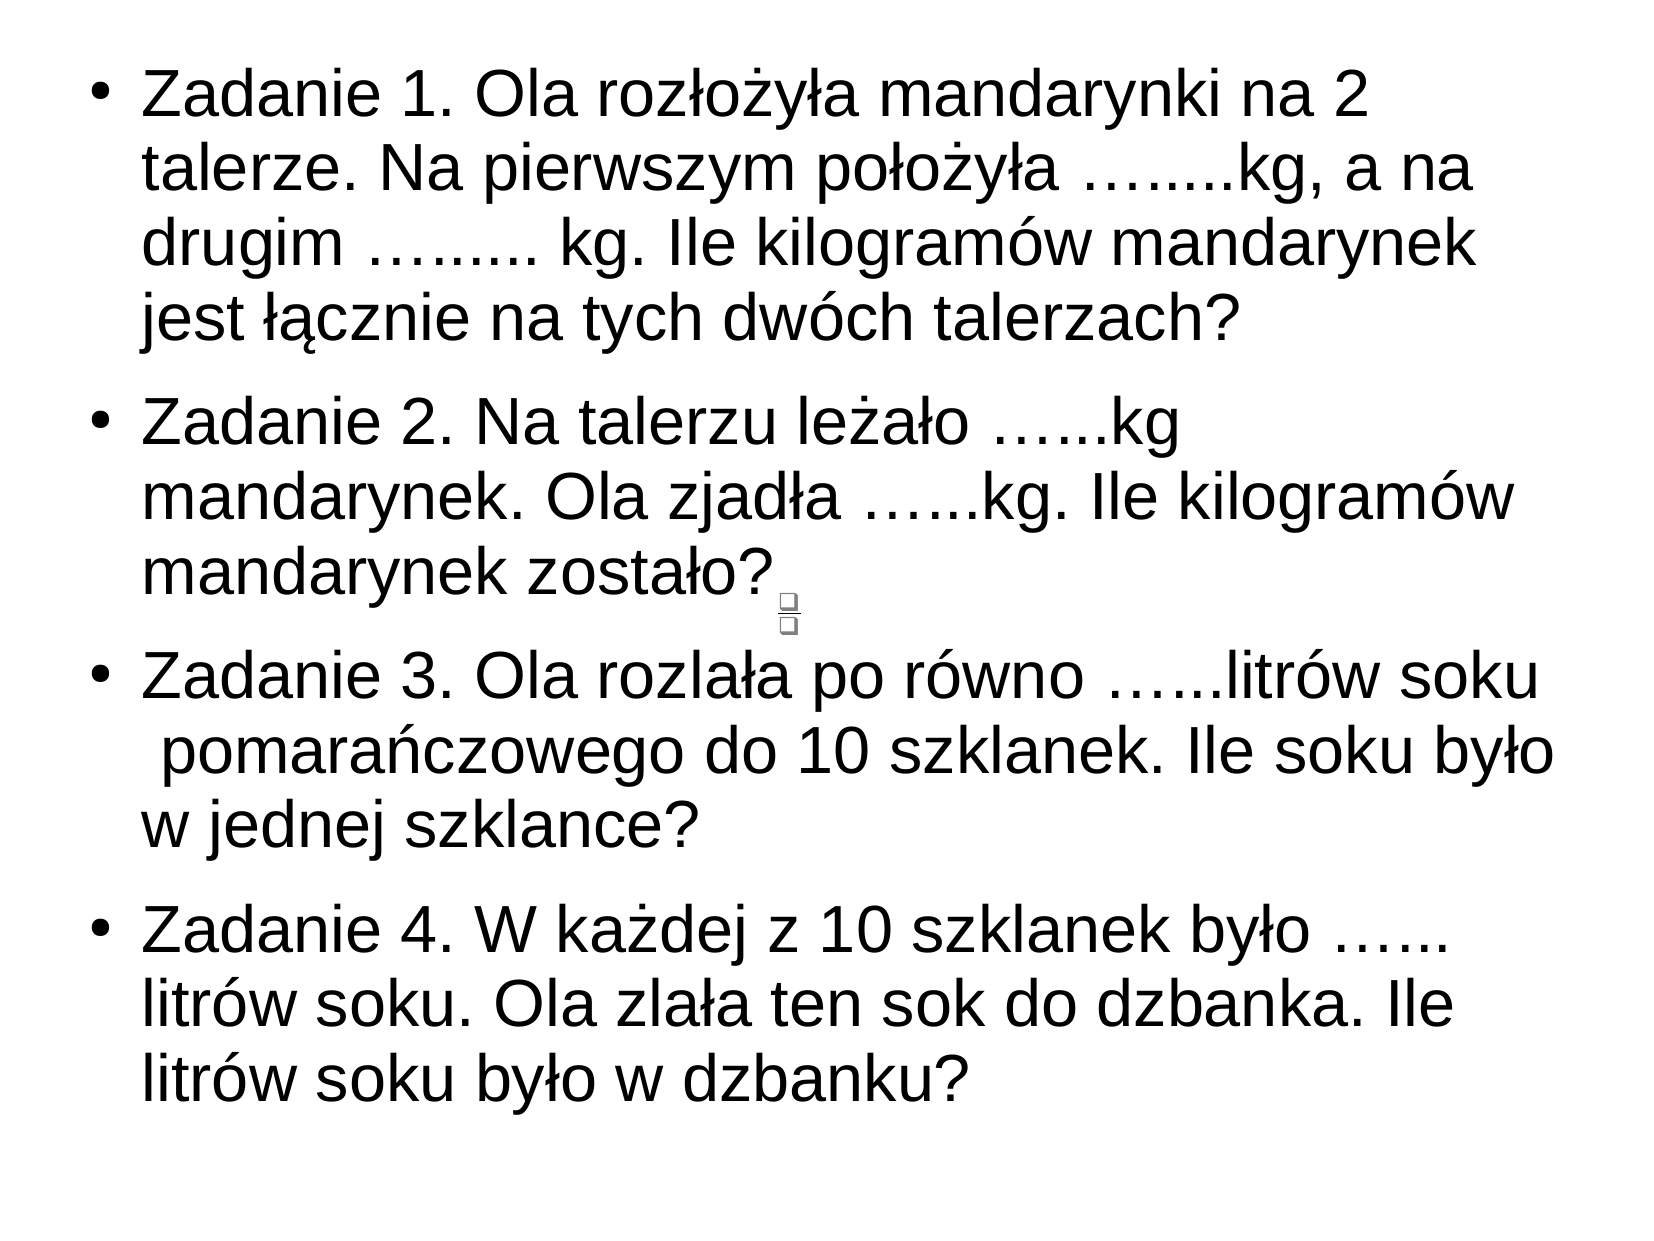

# Zadanie 1. Ola rozłożyła mandarynki na 2 talerze. Na pierwszym położyła ….....kg, a na drugim …...... kg. Ile kilogramów mandarynek jest łącznie na tych dwóch talerzach?
Zadanie 2. Na talerzu leżało …...kg mandarynek. Ola zjadła …...kg. Ile kilogramów mandarynek zostało?
Zadanie 3. Ola rozlała po równo …...litrów soku pomarańczowego do 10 szklanek. Ile soku było w jednej szklance?
Zadanie 4. W każdej z 10 szklanek było …... litrów soku. Ola zlała ten sok do dzbanka. Ile litrów soku było w dzbanku?